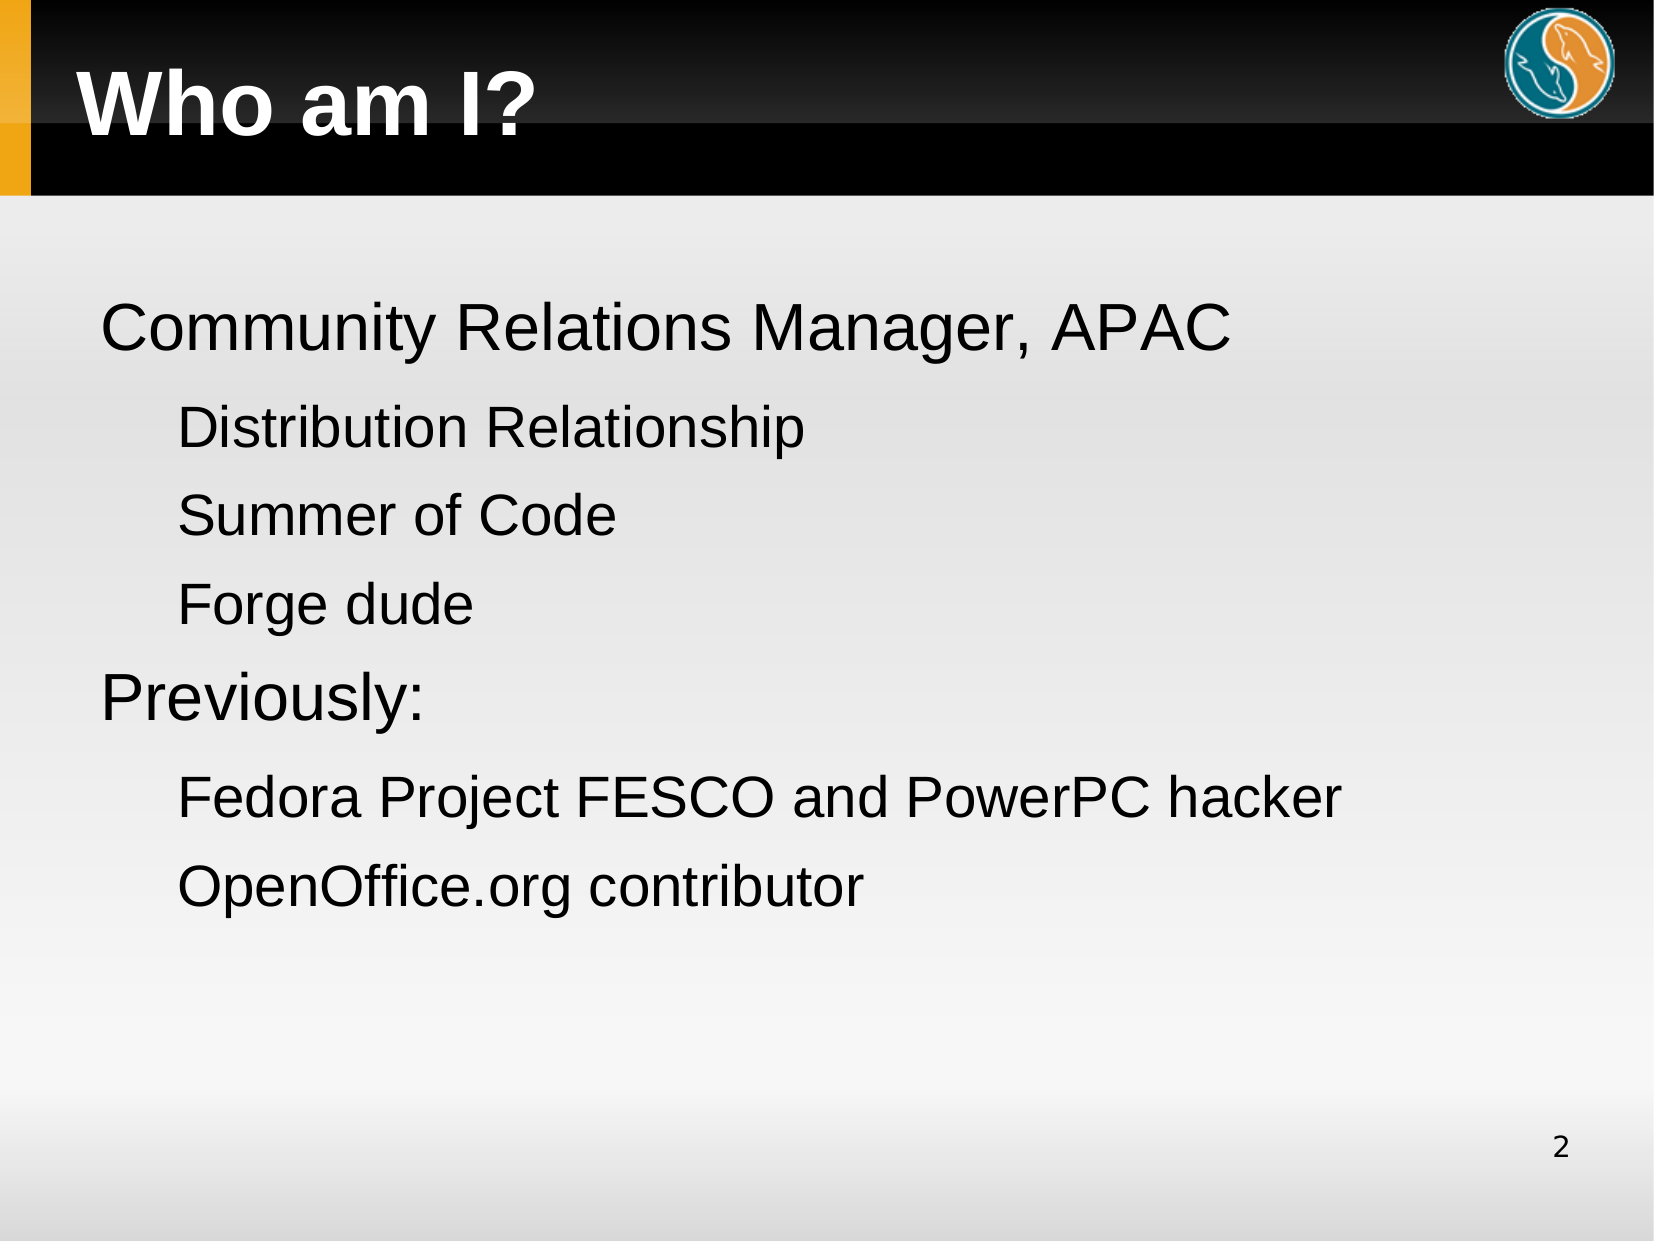

# Who am I?
Community Relations Manager, APAC
Distribution Relationship
Summer of Code
Forge dude
Previously:
Fedora Project FESCO and PowerPC hacker
OpenOffice.org contributor
2